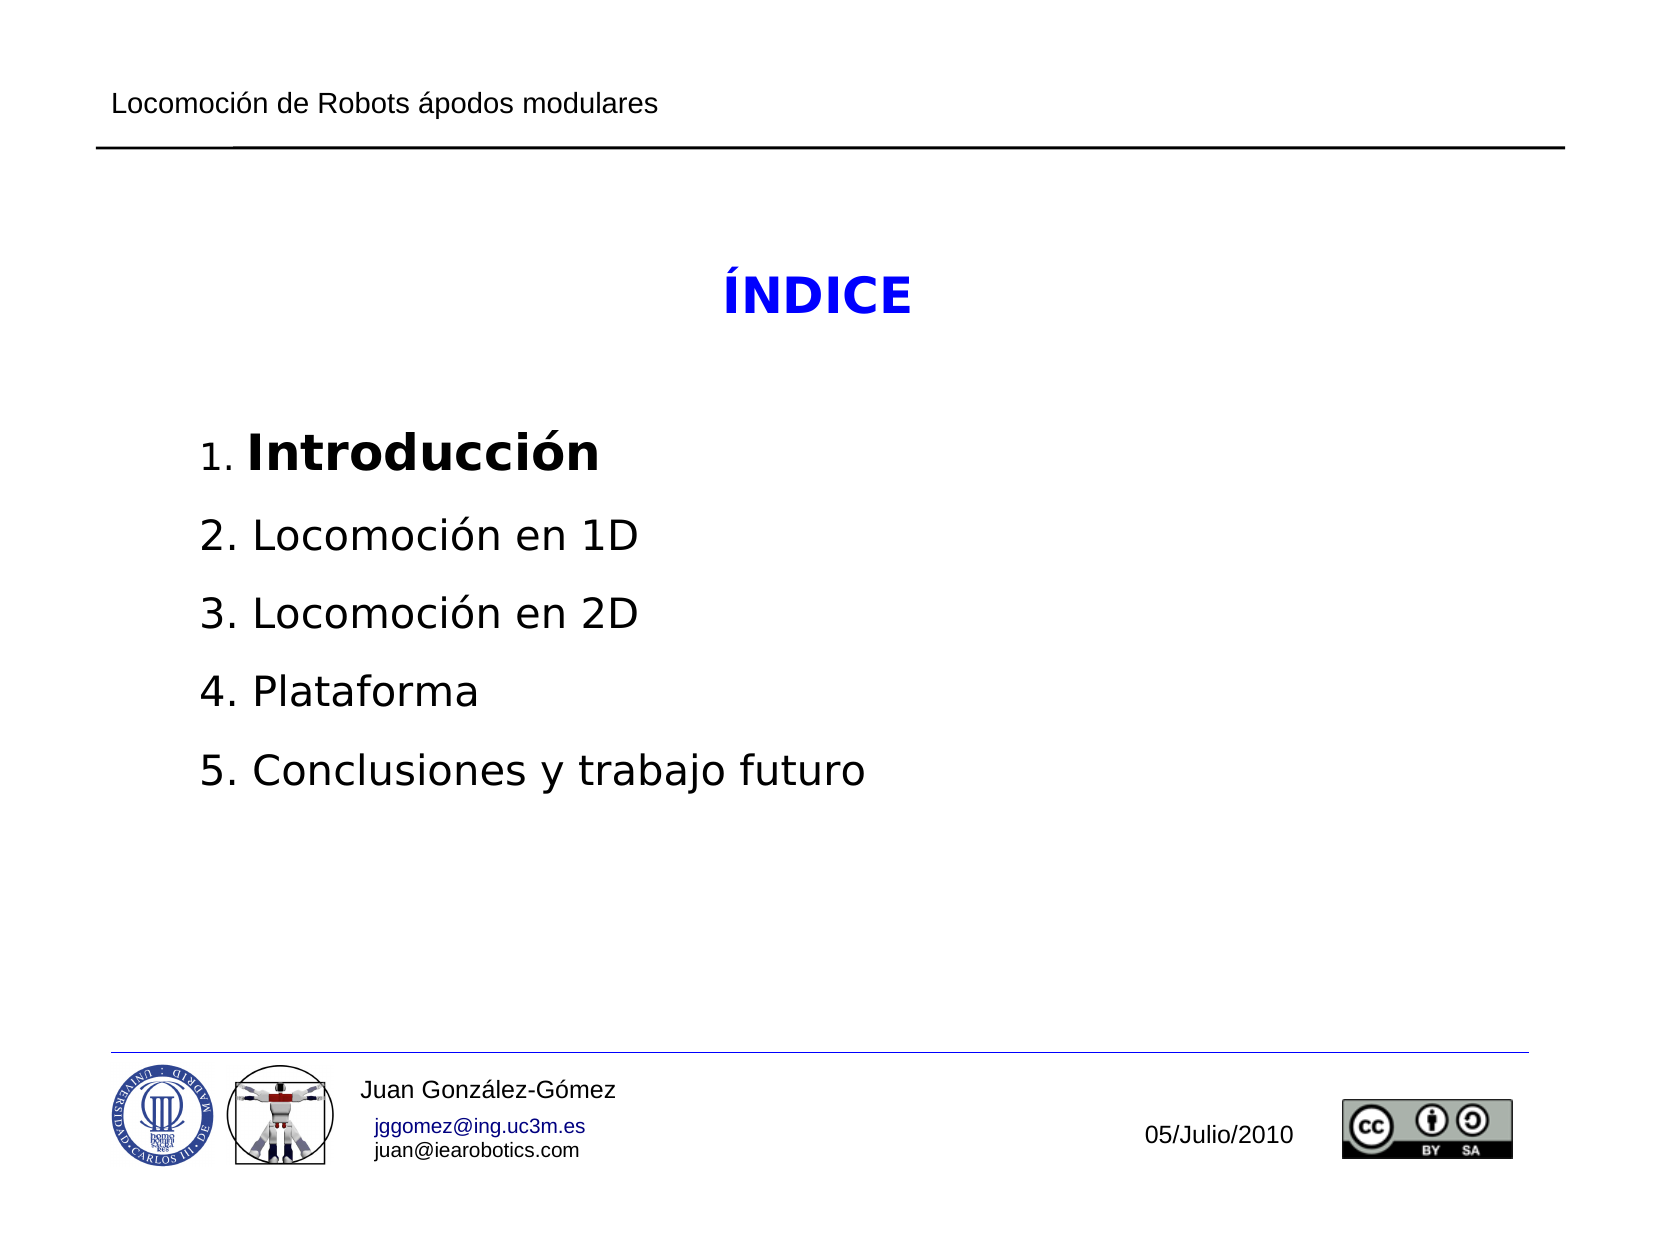

Locomoción de Robots ápodos modulares
ÍNDICE
 Introducción
 Locomoción en 1D
 Locomoción en 2D
 Plataforma
 Conclusiones y trabajo futuro
Juan González-Gómez
jggomez@ing.uc3m.es
juan@iearobotics.com
 05/Julio/2010